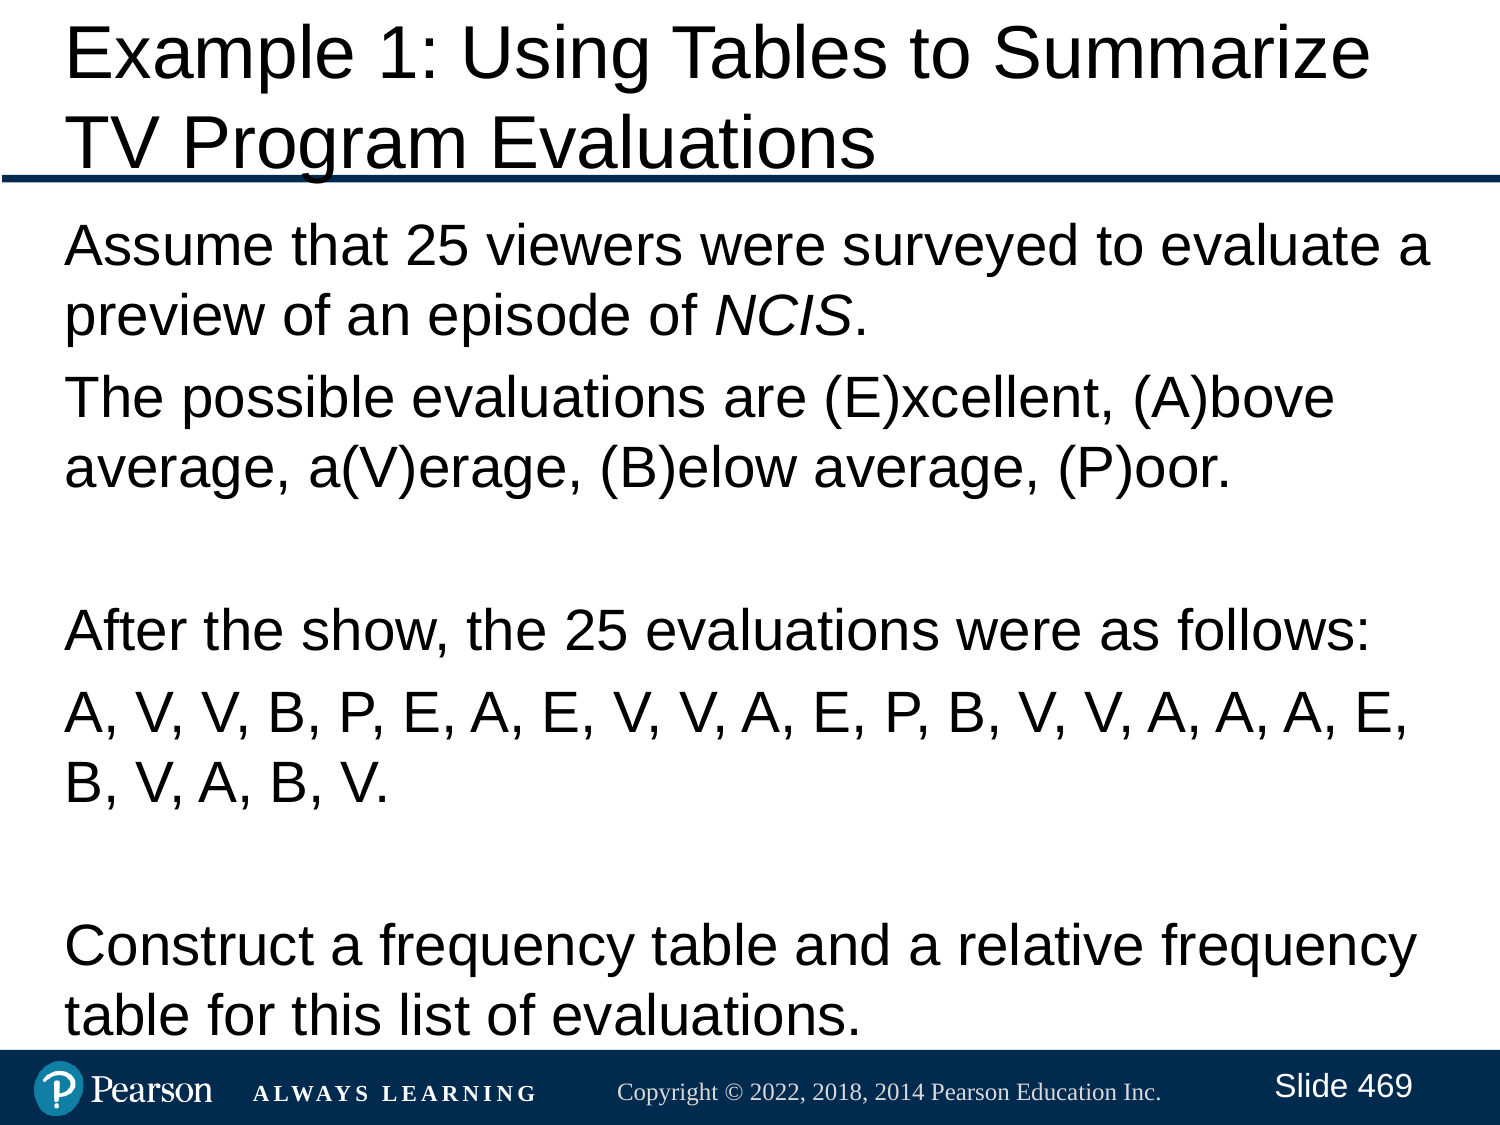

# Example 1: Using Tables to Summarize TV Program Evaluations
Assume that 25 viewers were surveyed to evaluate a preview of an episode of NCIS.
The possible evaluations are (E)xcellent, (A)bove average, a(V)erage, (B)elow average, (P)oor.
After the show, the 25 evaluations were as follows:
A, V, V, B, P, E, A, E, V, V, A, E, P, B, V, V, A, A, A, E, B, V, A, B, V.
Construct a frequency table and a relative frequency table for this list of evaluations.